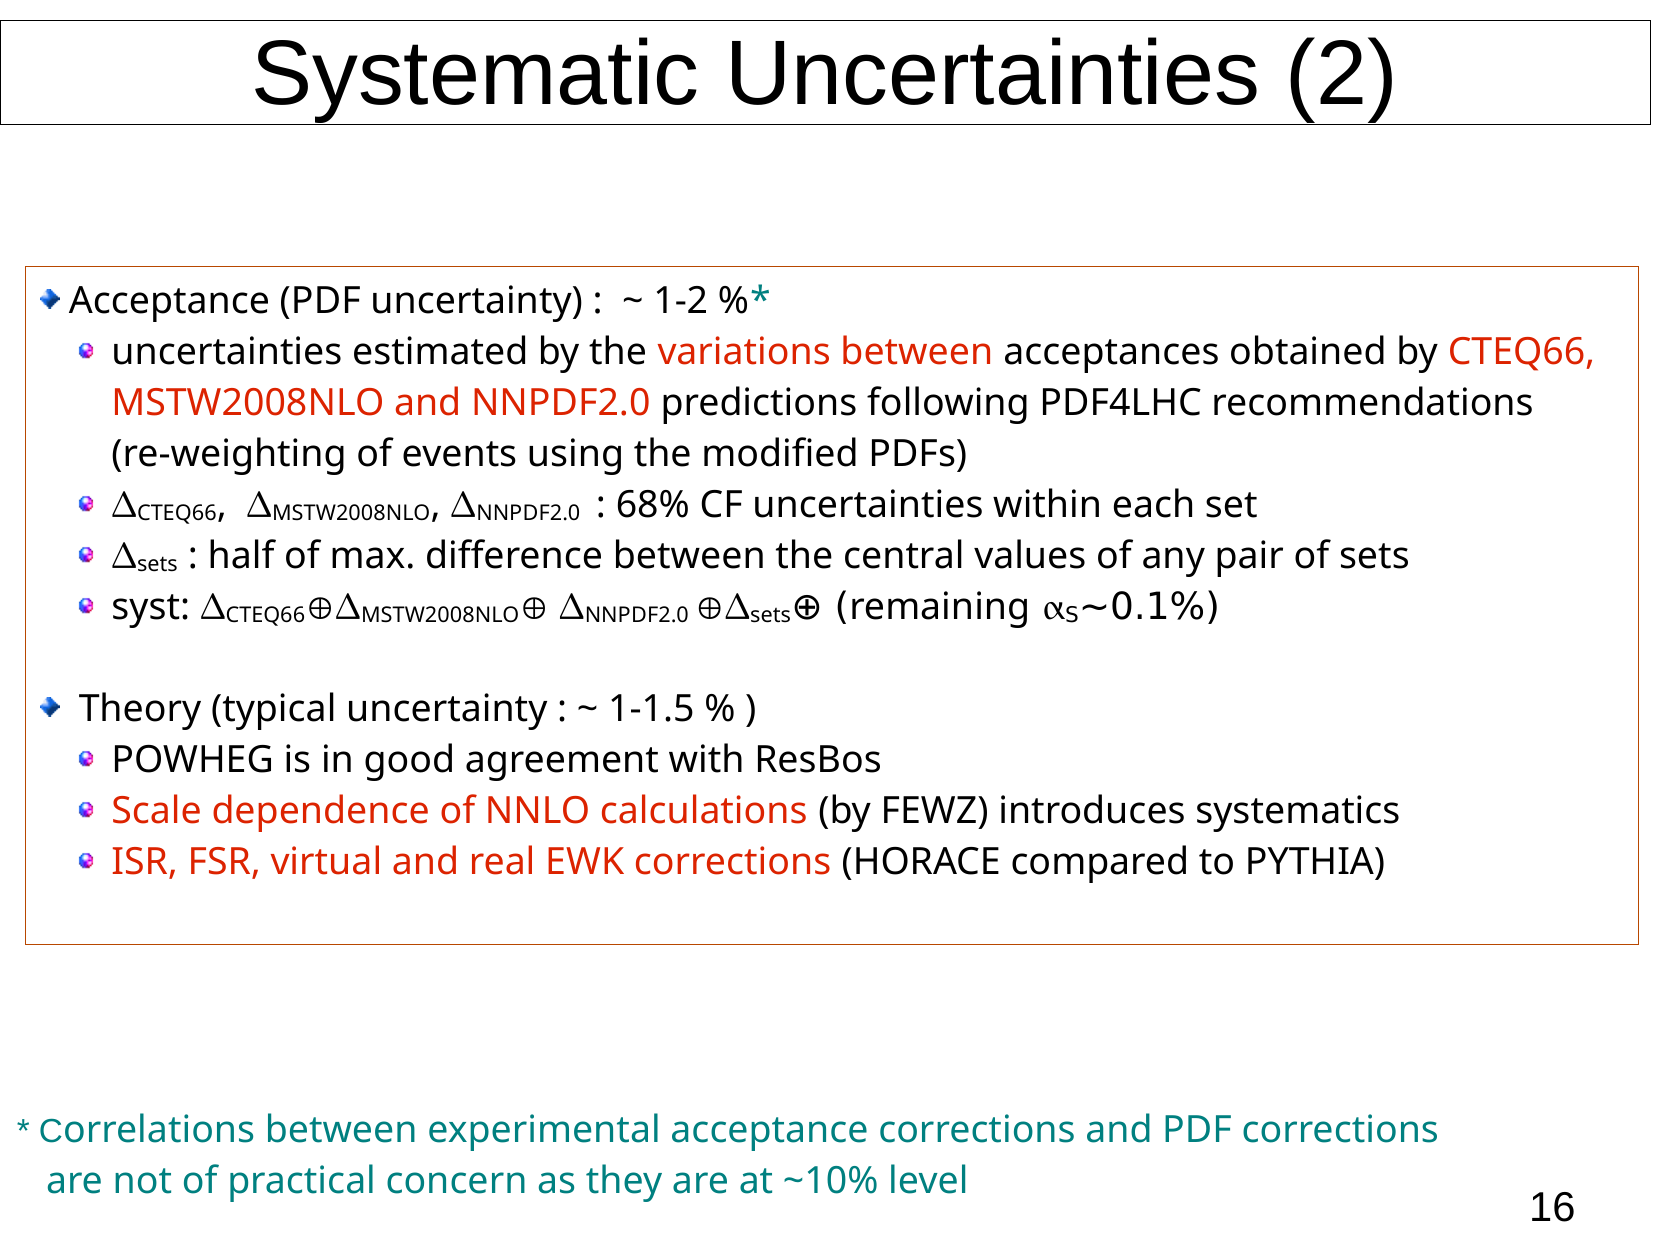

# Systematic Uncertainties (2)
 Acceptance (PDF uncertainty) : ~ 1-2 %*
uncertainties estimated by the variations between acceptances obtained by CTEQ66, MSTW2008NLO and NNPDF2.0 predictions following PDF4LHC recommendations
(re-weighting of events using the modified PDFs)
CTEQ66, MSTW2008NLO, NNPDF2.0 : 68% CF uncertainties within each set
sets : half of max. difference between the central values of any pair of sets
syst: CTEQ66⊕MSTW2008NLO⊕ NNPDF2.0 ⊕sets⊕ (remaining S~0.1%)
 Theory (typical uncertainty : ~ 1-1.5 % )
POWHEG is in good agreement with ResBos
Scale dependence of NNLO calculations (by FEWZ) introduces systematics
ISR, FSR, virtual and real EWK corrections (HORACE compared to PYTHIA)
* Correlations between experimental acceptance corrections and PDF corrections
 are not of practical concern as they are at ~10% level
Samples to be used for ICHEP (probably)
/Mu/Run2010A-Jun14thReReco_v1/RECO
/MinimumBias/Commissioning10-Jun14thReReco_v1/RECO
/Mu/Run2010A-PromptReco-vx/RECO (v =2,4; "2" and "4" are CMSSW_3_6_1_X )
Requiring two global muons
with the Pt >20 GeV, |eta| < 2.1 and isolation cut (trkIso<3.0), and
60<M<120 GeV. HLT_Mu9 is also applied.
From tag and probe :
iso efficiency: 0.9875 +/- 0.0006
eff StandAlone (after Isocut) : 0.9869+/-0.0007
eff Tracker (after Isocut) : 0.9992+/-0.0002
the combined efficiency (from both muons) : eff = (eff_sta * eff_trk * eff_iso)^2
Samples to be used for ICHEP (probably)
/Mu/Run2010A-Jun14thReReco_v1/RECO
/MinimumBias/Commissioning10-Jun14thReReco_v1/RECO
/Mu/Run2010A-PromptReco-vx/RECO (v =2,4; "2" and "4" are CMSSW_3_6_1_X )
Requiring two global muons
with the Pt >20 GeV, |eta| < 2.1 and isolation cut (trkIso<3.0), and
60<M<120 GeV. HLT_Mu9 is also applied.
From tag and probe :
iso efficiency: 0.9875 +/- 0.0006
eff StandAlone (after Isocut) : 0.9869+/-0.0007
eff Tracker (after Isocut) : 0.9992+/-0.0002
the combined efficiency (from both muons) : eff = (eff_sta * eff_trk * eff_iso)^2